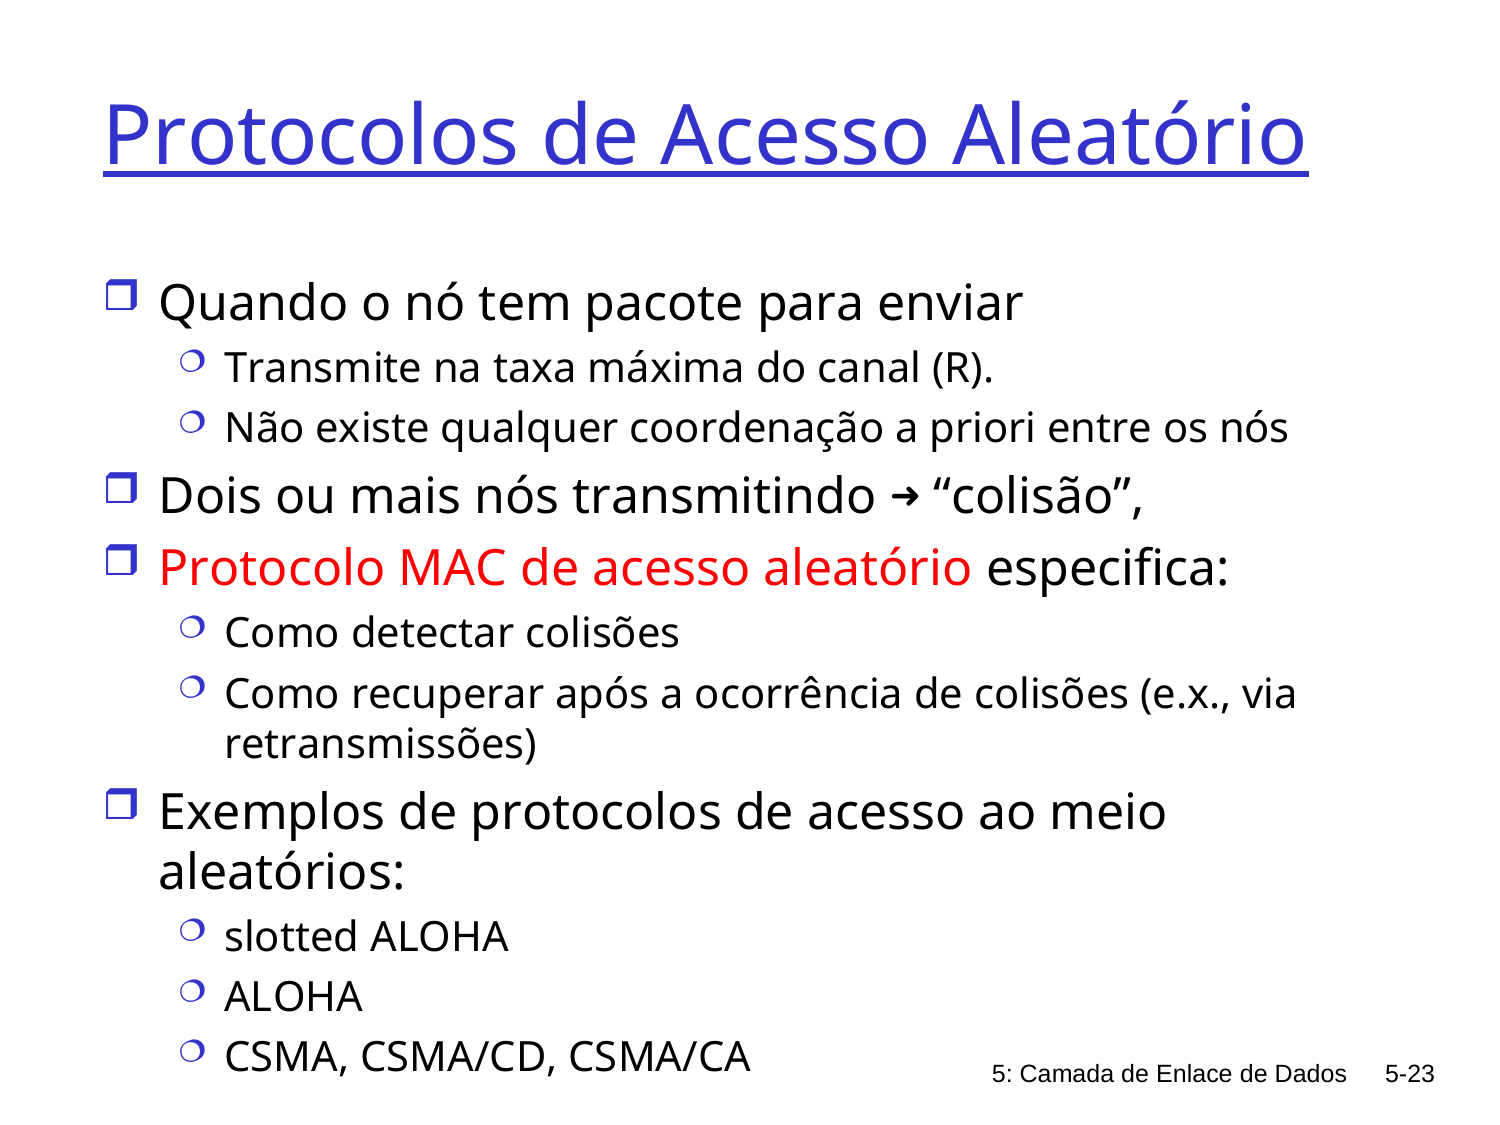

# Protocolos de Acesso Aleatório
Quando o nó tem pacote para enviar
Transmite na taxa máxima do canal (R).
Não existe qualquer coordenação a priori entre os nós
Dois ou mais nós transmitindo ➜ “colisão”,
Protocolo MAC de acesso aleatório especifica:
Como detectar colisões
Como recuperar após a ocorrência de colisões (e.x., via retransmissões)
Exemplos de protocolos de acesso ao meio aleatórios:
slotted ALOHA
ALOHA
CSMA, CSMA/CD, CSMA/CA
5: Camada de Enlace de Dados